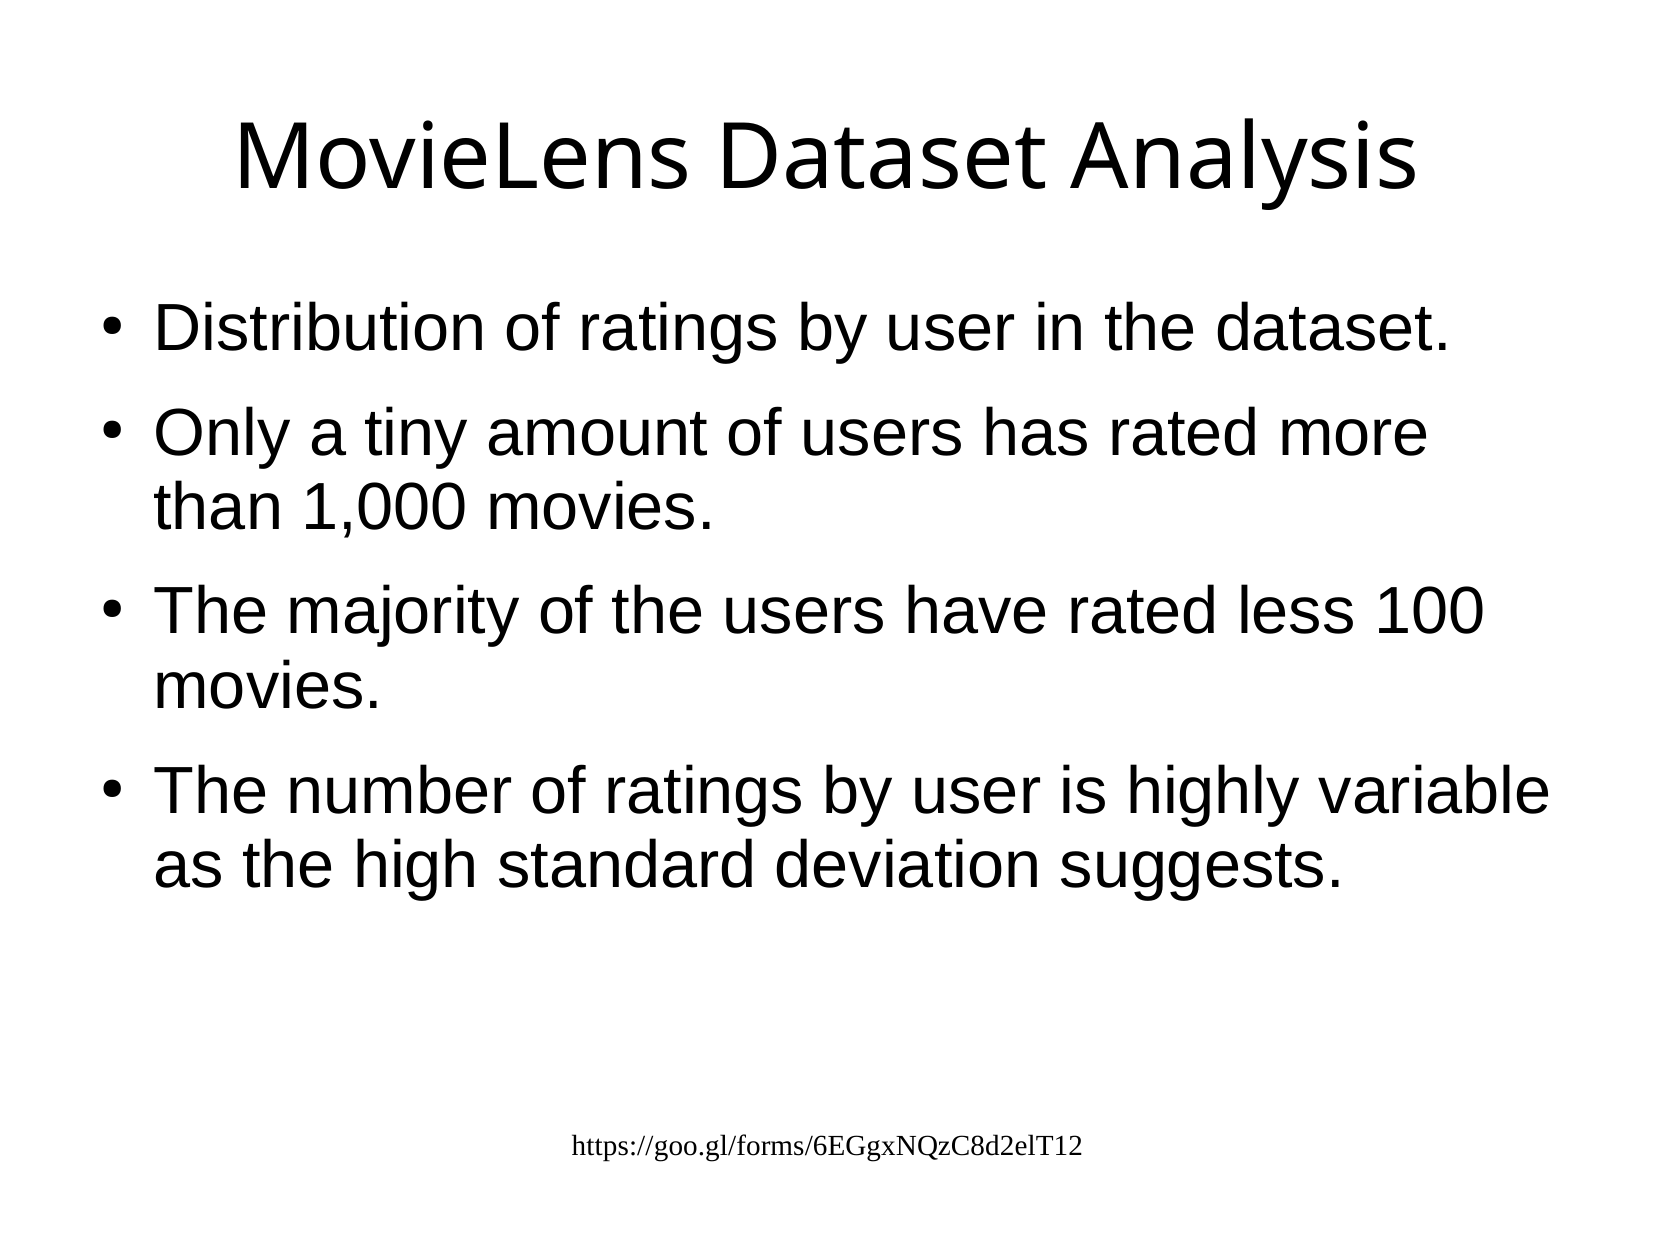

# MovieLens Dataset Analysis
Distribution of ratings by user in the dataset.
Only a tiny amount of users has rated more than 1,000 movies.
The majority of the users have rated less 100 movies.
The number of ratings by user is highly variable as the high standard deviation suggests.
https://goo.gl/forms/6EGgxNQzC8d2elT12